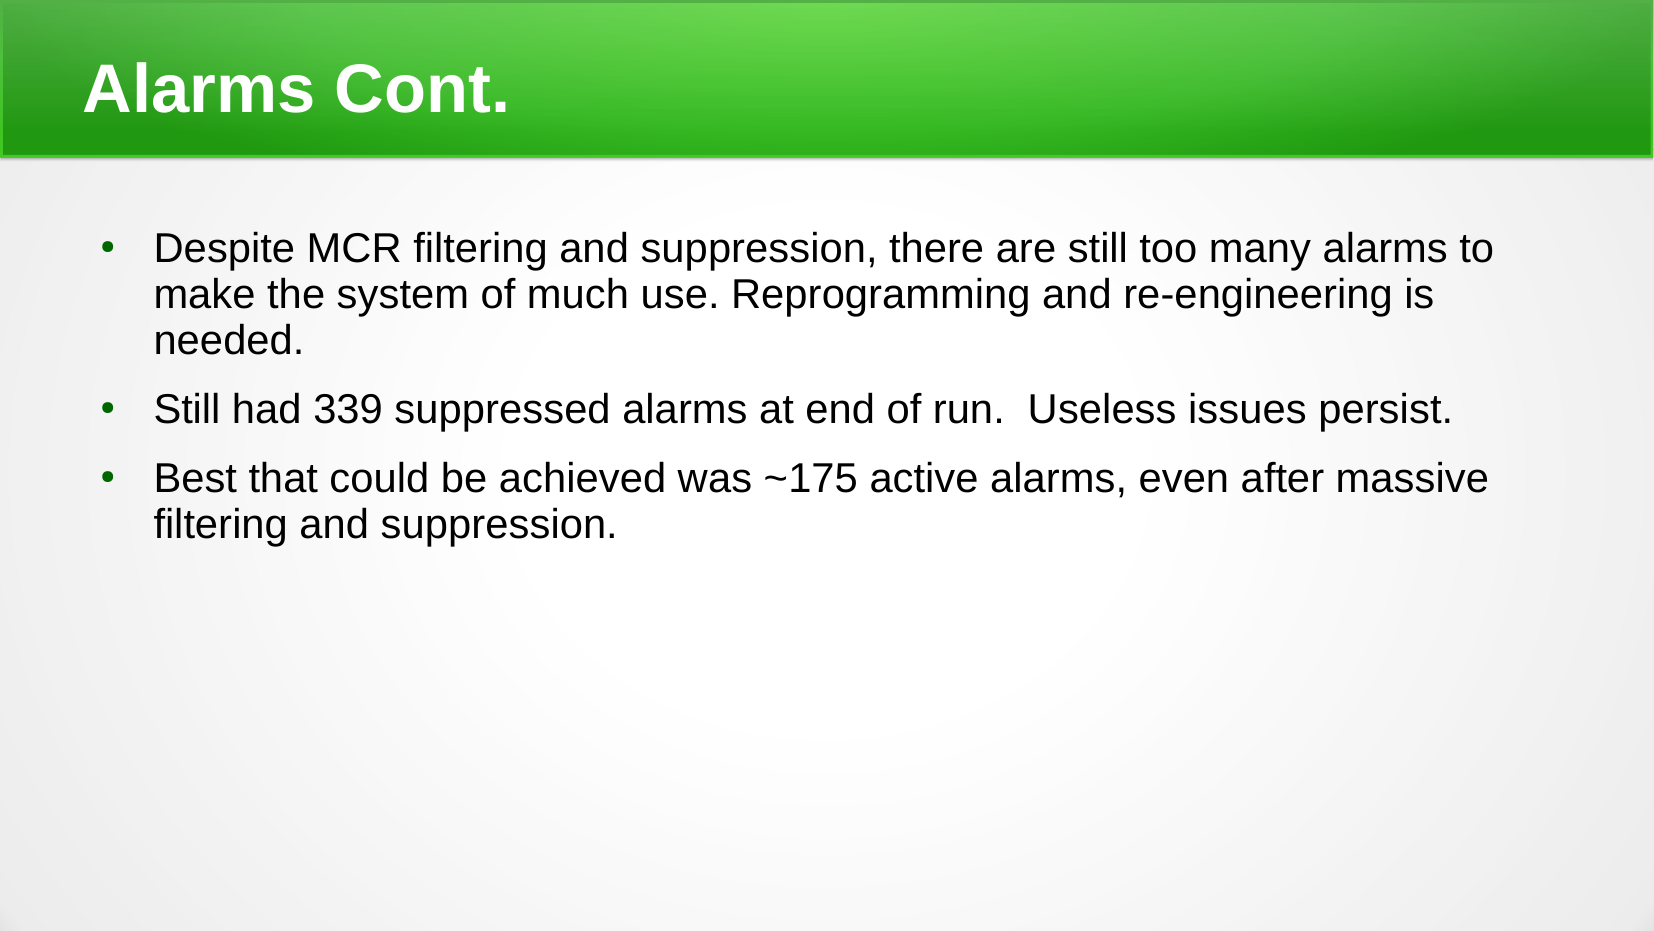

# Alarms Cont.
Despite MCR filtering and suppression, there are still too many alarms to make the system of much use. Reprogramming and re-engineering is needed.
Still had 339 suppressed alarms at end of run. Useless issues persist.
Best that could be achieved was ~175 active alarms, even after massive filtering and suppression.